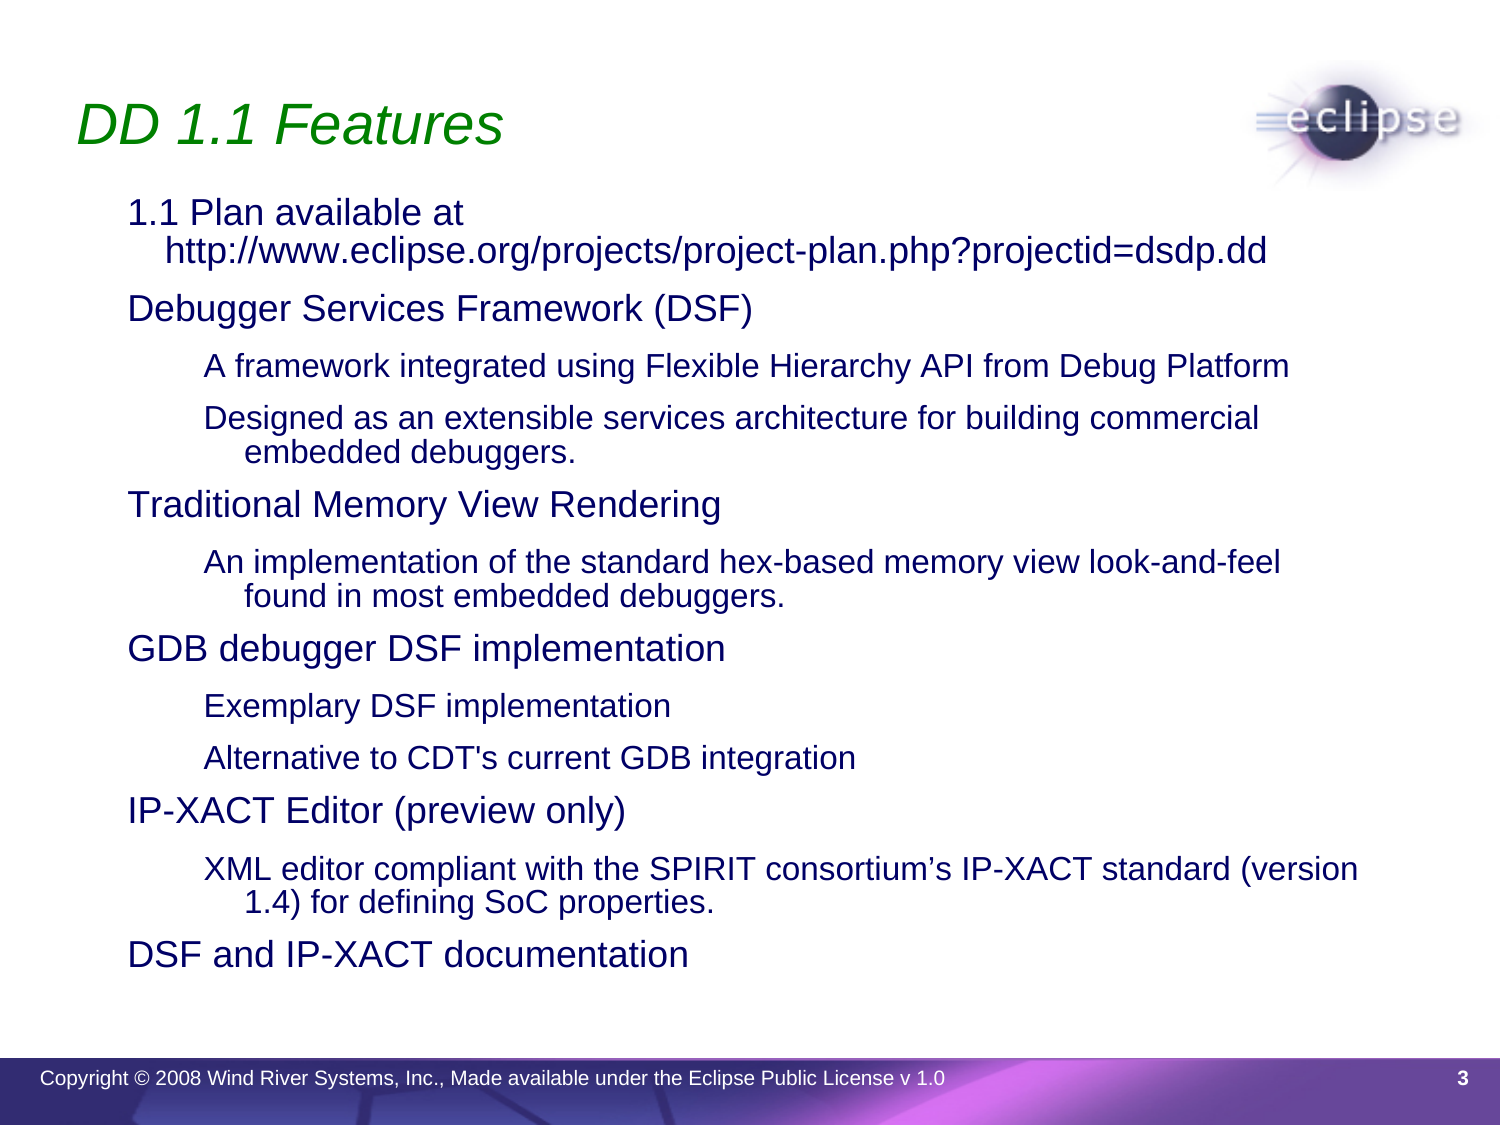

# DD 1.1 Features
1.1 Plan available at
http://www.eclipse.org/projects/project-plan.php?projectid=dsdp.dd
Debugger Services Framework (DSF)
A framework integrated using Flexible Hierarchy API from Debug Platform
Designed as an extensible services architecture for building commercial embedded debuggers.
Traditional Memory View Rendering
An implementation of the standard hex-based memory view look-and-feel found in most embedded debuggers.
GDB debugger DSF implementation
Exemplary DSF implementation
Alternative to CDT's current GDB integration
IP-XACT Editor (preview only)
XML editor compliant with the SPIRIT consortium’s IP-XACT standard (version 1.4) for defining SoC properties.
DSF and IP-XACT documentation